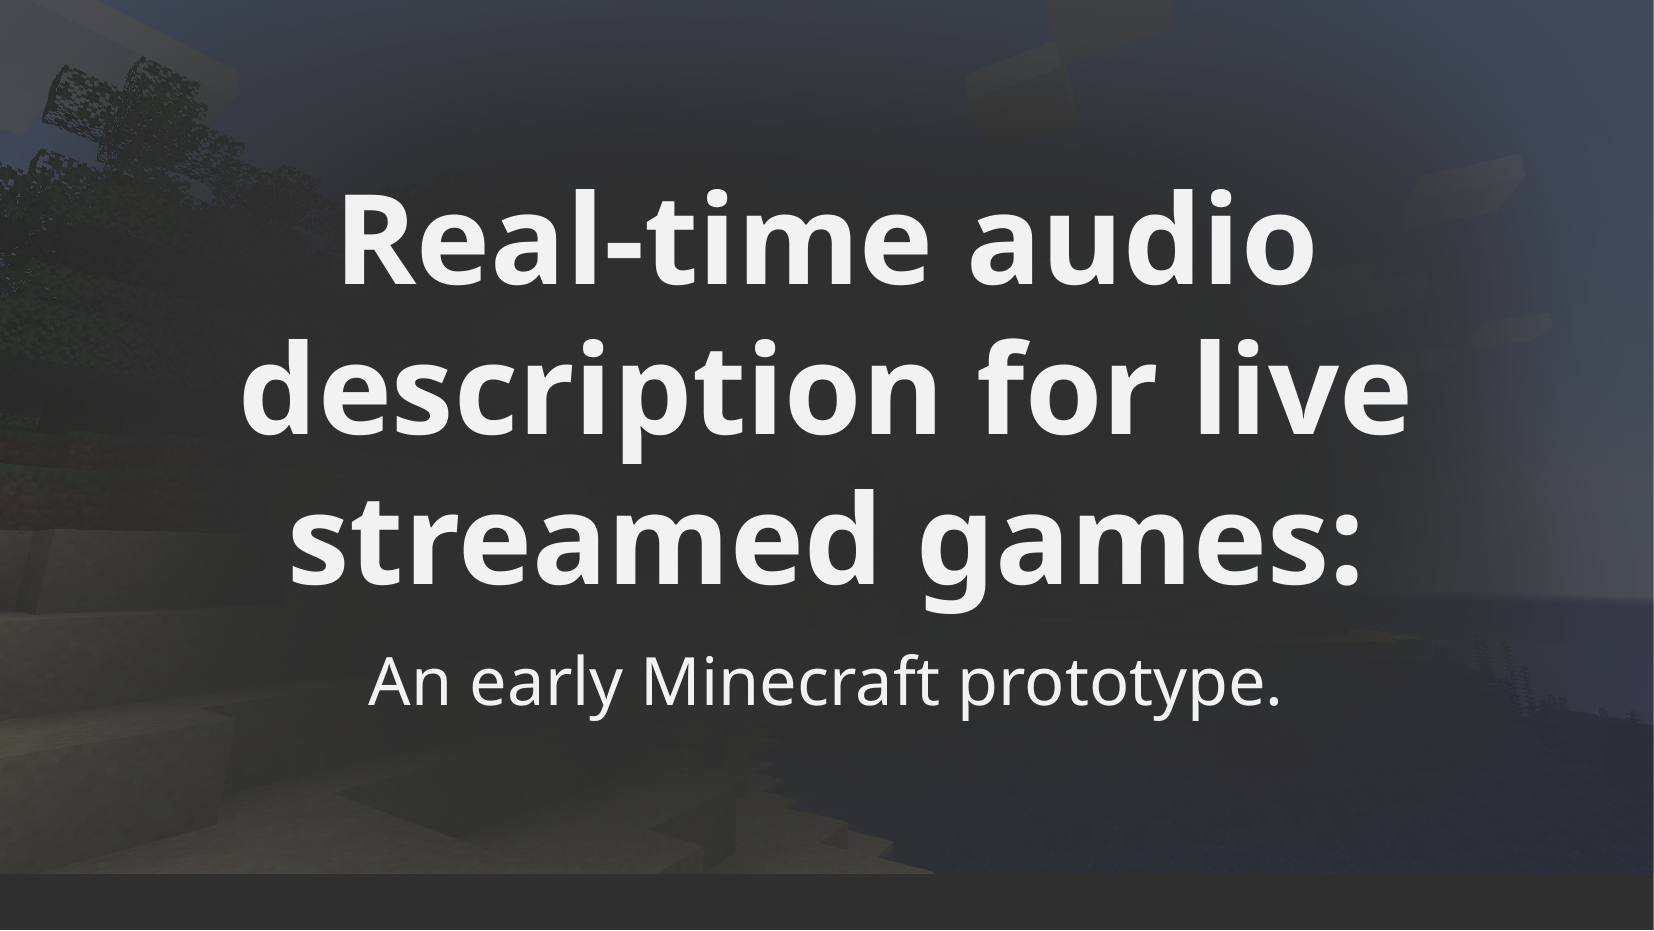

# Real-time audio description for live streamed games:
An early Minecraft prototype.